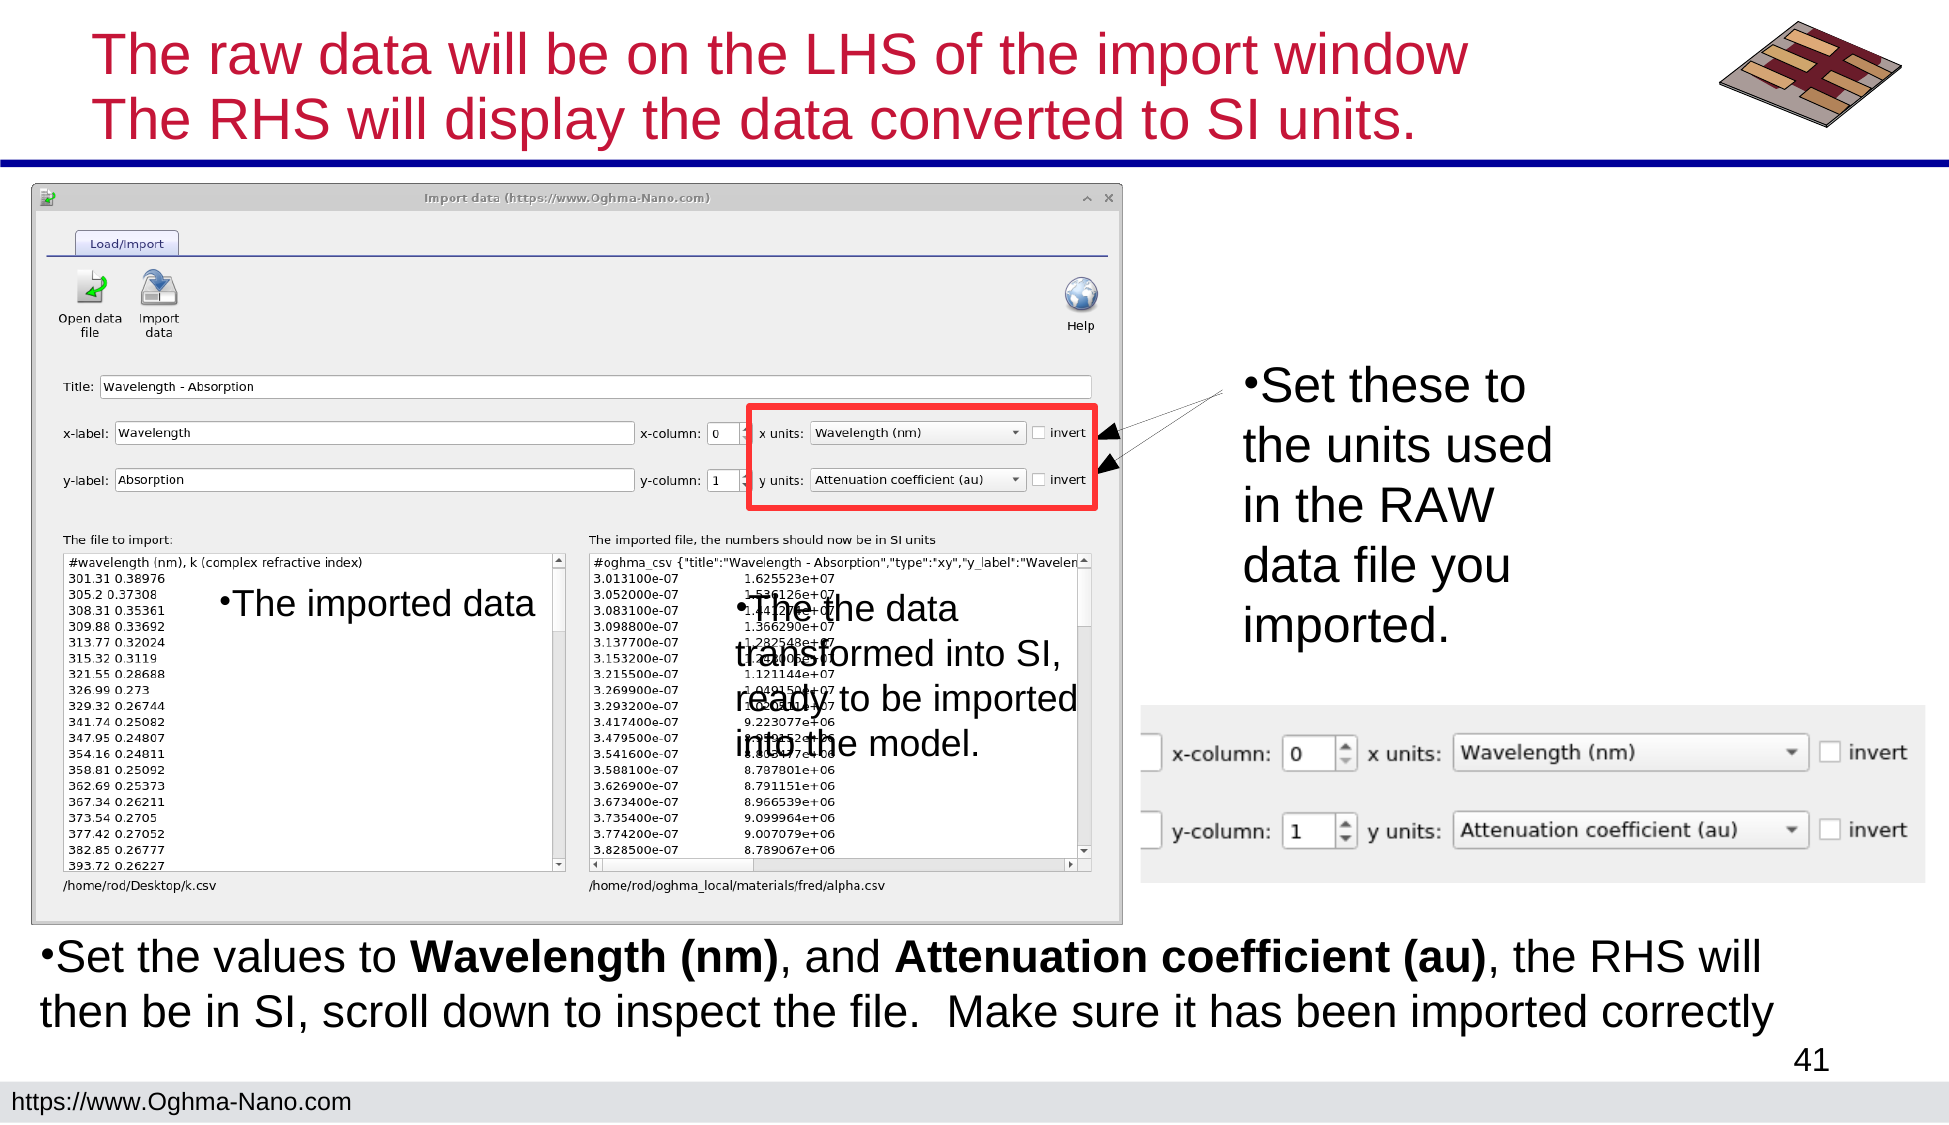

# The raw data will be on the LHS of the import window The RHS will display the data converted to SI units.
Set these to the units used in the RAW data file you imported.
The imported data
The the data transformed into SI, ready to be imported into the model.
Set the values to Wavelength (nm), and Attenuation coefficient (au), the RHS will then be in SI, scroll down to inspect the file. Make sure it has been imported correctly